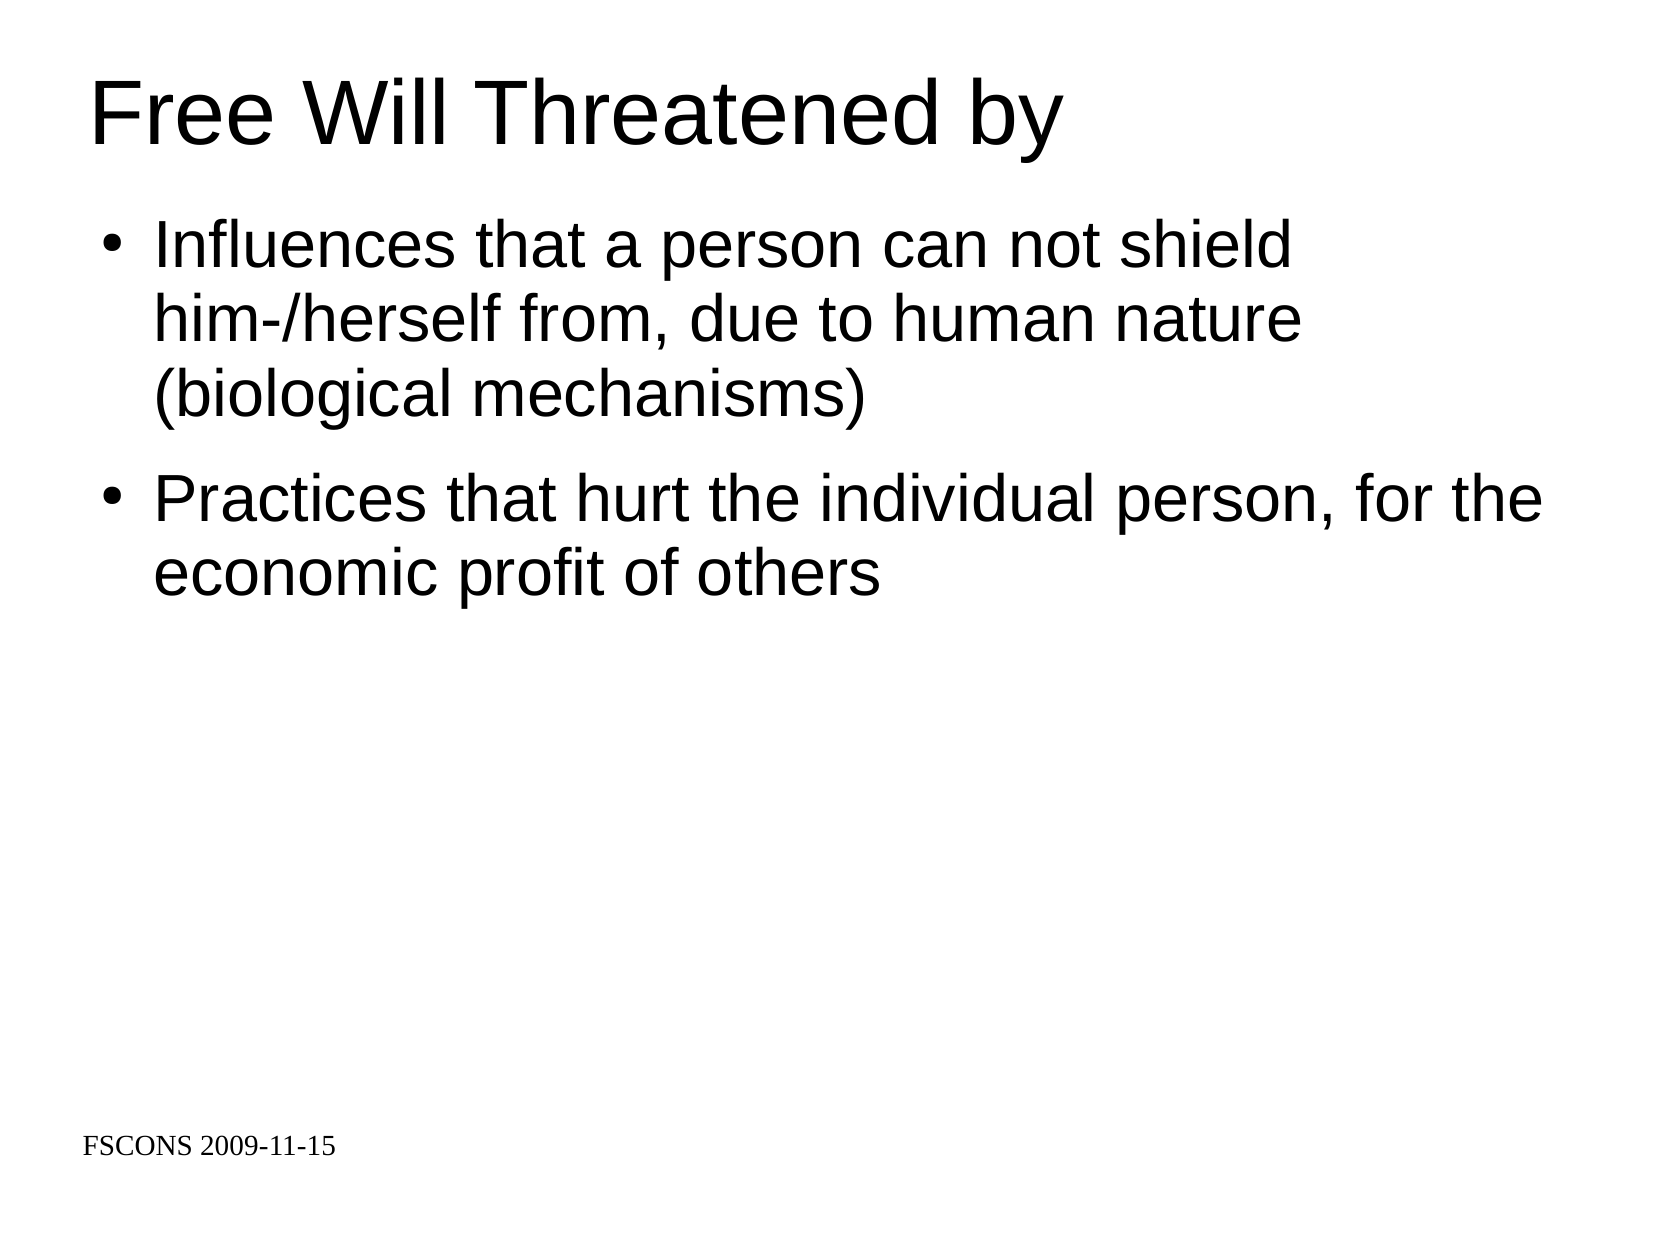

# Free Will Threatened by
Influences that a person can not shield him-/herself from, due to human nature (biological mechanisms)
Practices that hurt the individual person, for the economic profit of others